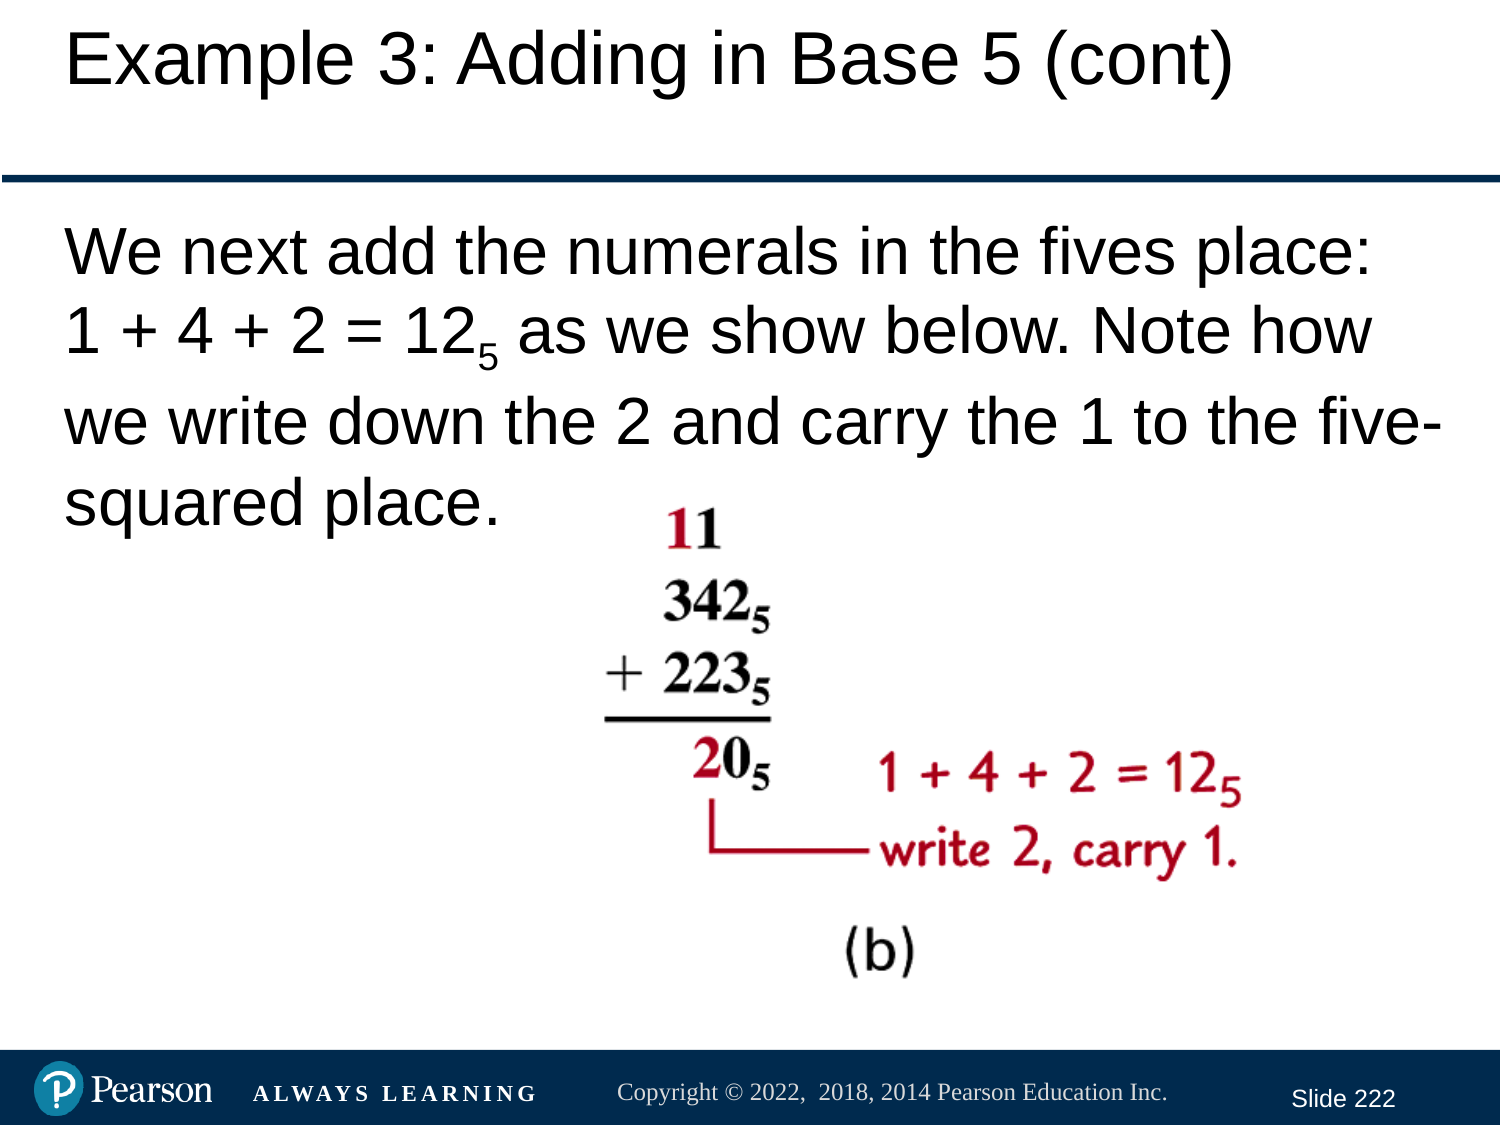

# Example 3: Adding in Base 5 (cont)
We next add the numerals in the fives place:
1 + 4 + 2 = 125 as we show below. Note how we write down the 2 and carry the 1 to the five-squared place.